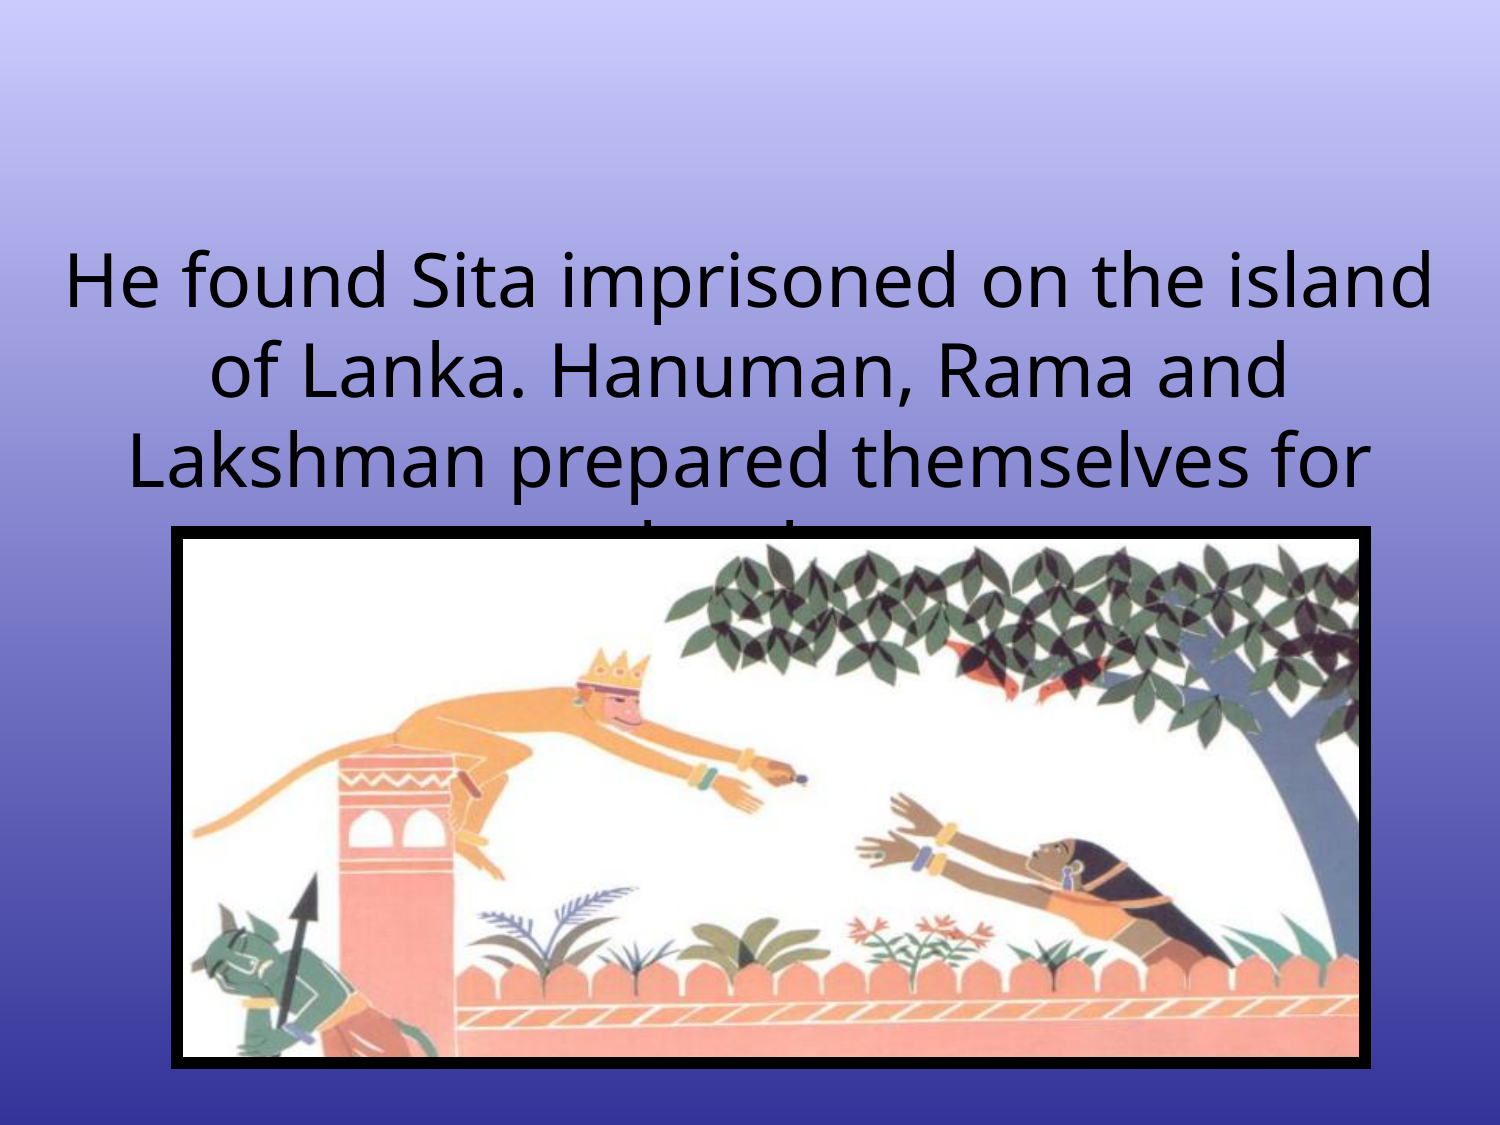

He found Sita imprisoned on the island of Lanka. Hanuman, Rama and Lakshman prepared themselves for battle.